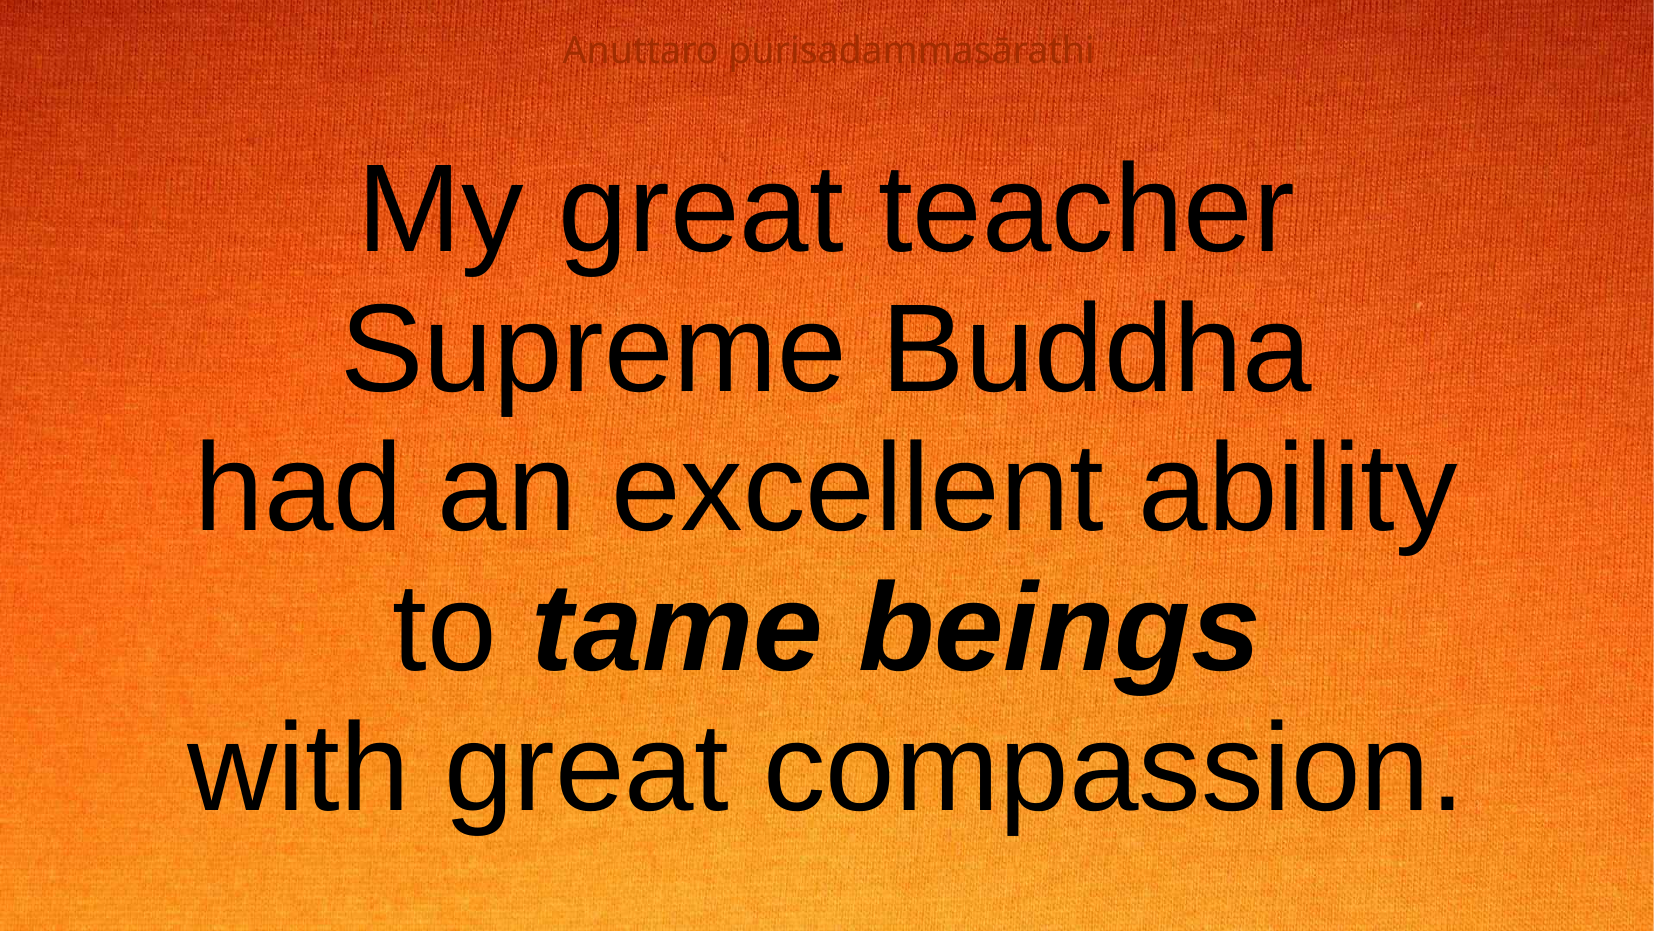

Anuttaro purisadammasārathi
# My great teacher
Supreme Buddha
had an excellent ability
to tame beings
with great compassion.